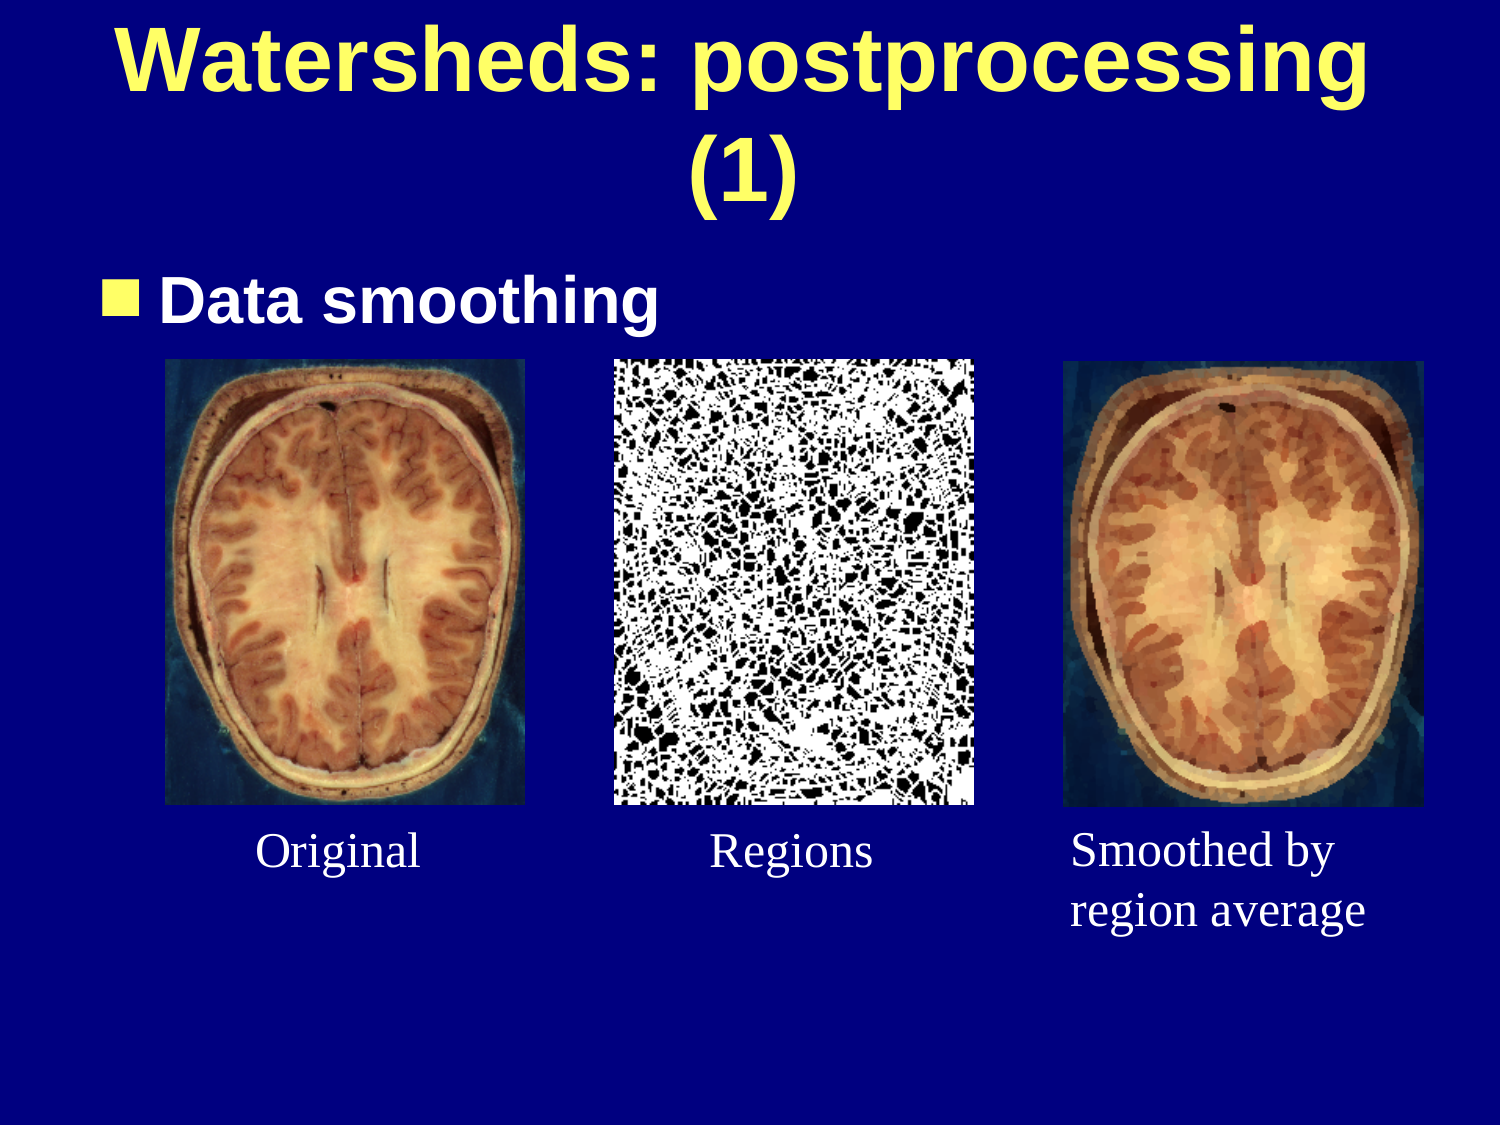

# Watersheds: postprocessing (1)
Data smoothing
Smoothed by
region average
Original
Regions